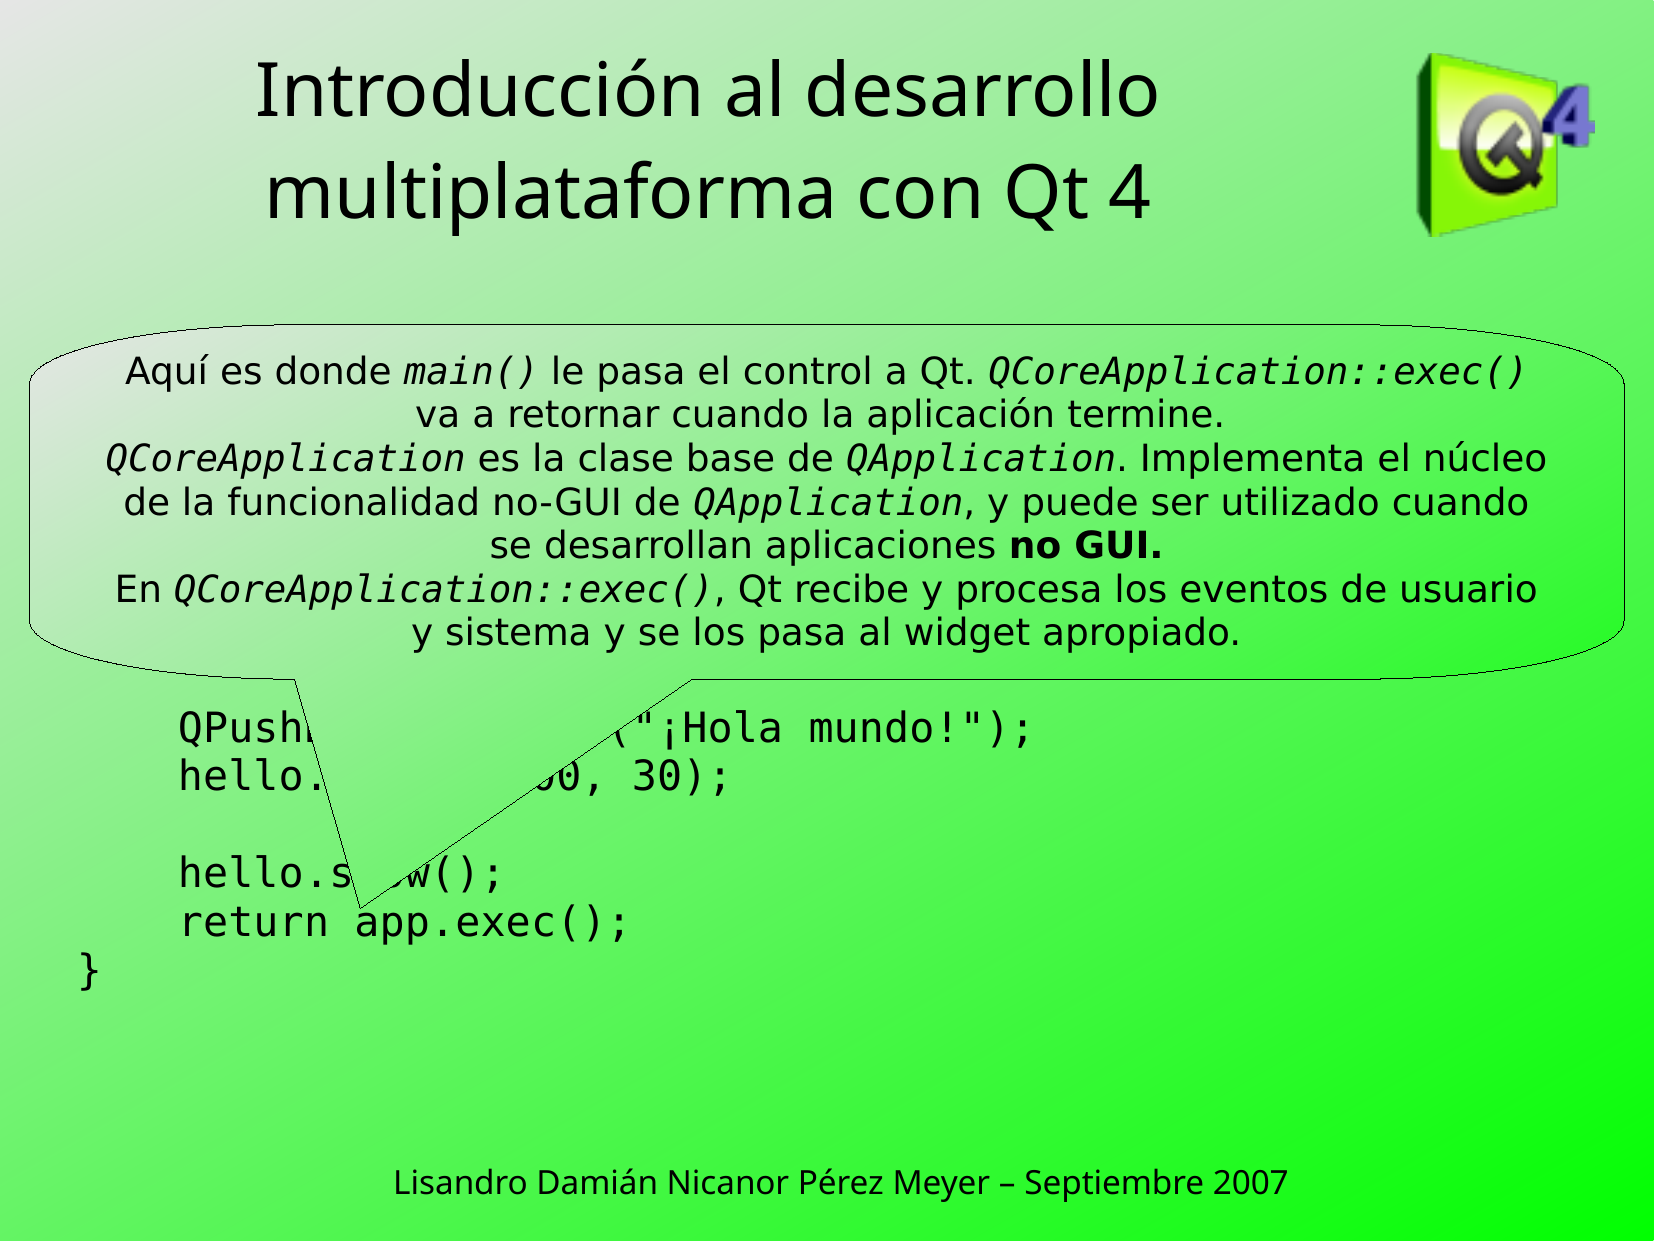

# Introducción al desarrollo multiplataforma con Qt 4
Aquí es donde main() le pasa el control a Qt. QCoreApplication::exec() va a retornar cuando la aplicación termine.
QCoreApplication es la clase base de QApplication. Implementa el núcleo de la funcionalidad no-GUI de QApplication, y puede ser utilizado cuando se desarrollan aplicaciones no GUI.
En QCoreApplication::exec(), Qt recibe y procesa los eventos de usuario y sistema y se los pasa al widget apropiado.
#include <QApplication>
#include <QPushButton>
int main(int argc, char *argv[])
{
 QApplication app(argc, argv);
 QPushButton hello("¡Hola mundo!");
 hello.resize(100, 30);
 hello.show();
 return app.exec();
}
Lisandro Damián Nicanor Pérez Meyer – Septiembre 2007